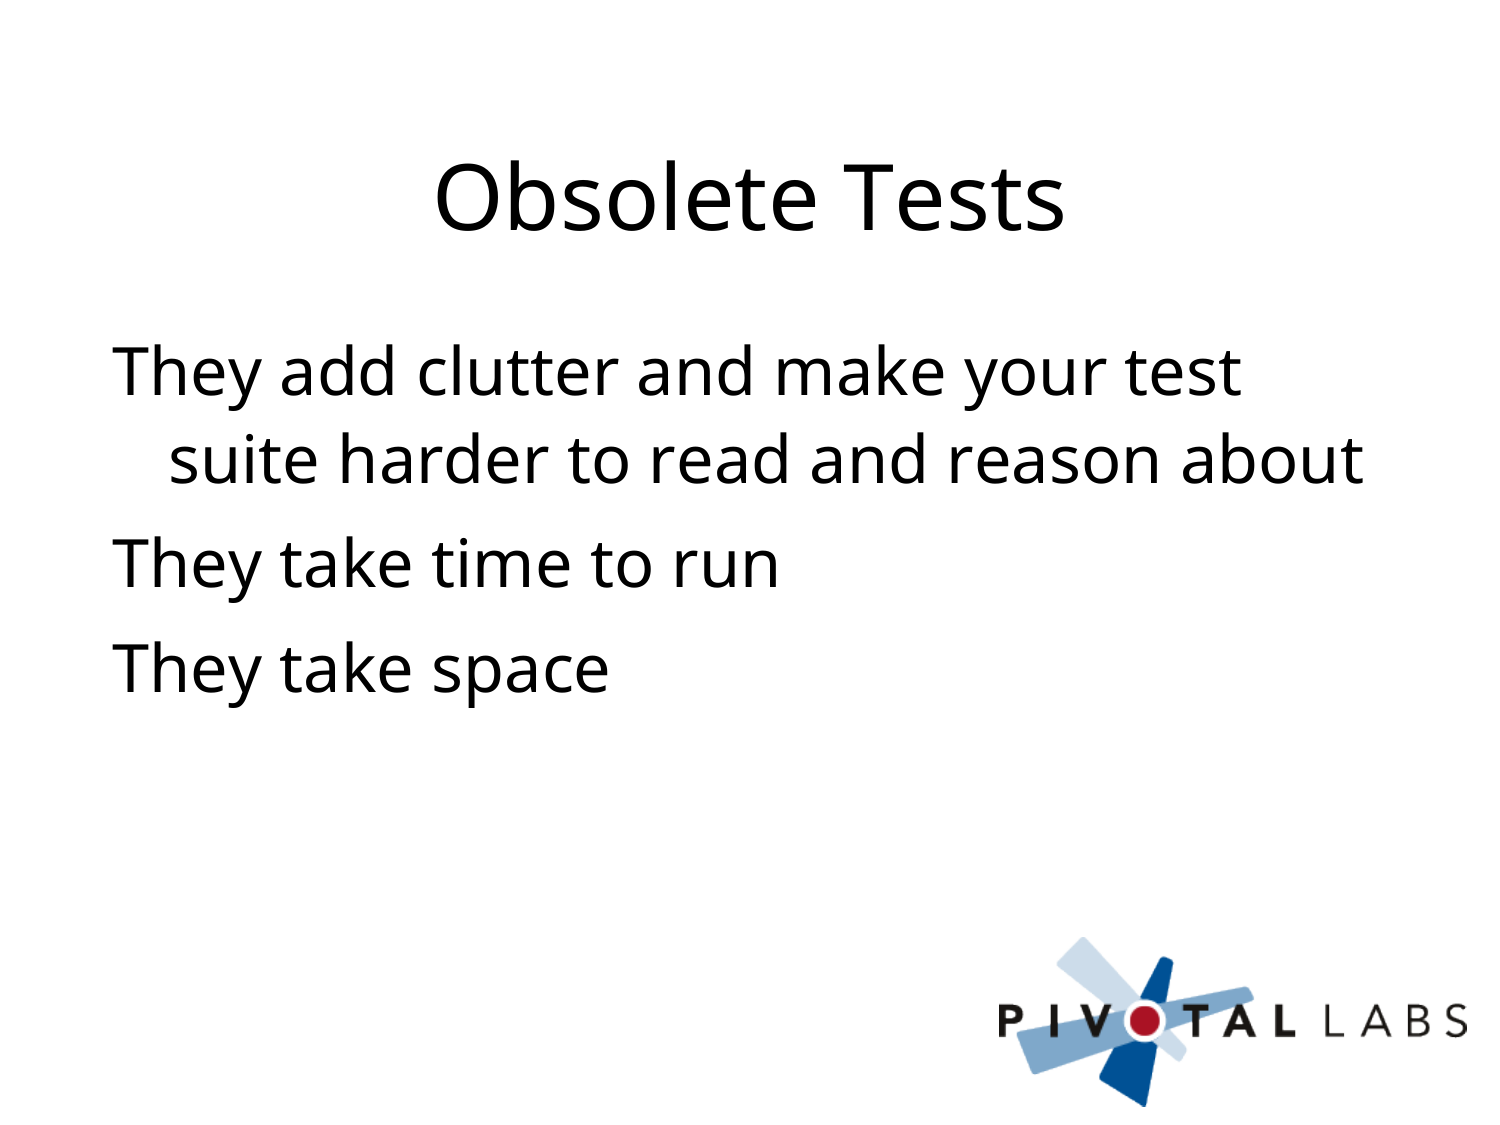

# Obsolete Tests
They add clutter and make your test suite harder to read and reason about
They take time to run
They take space